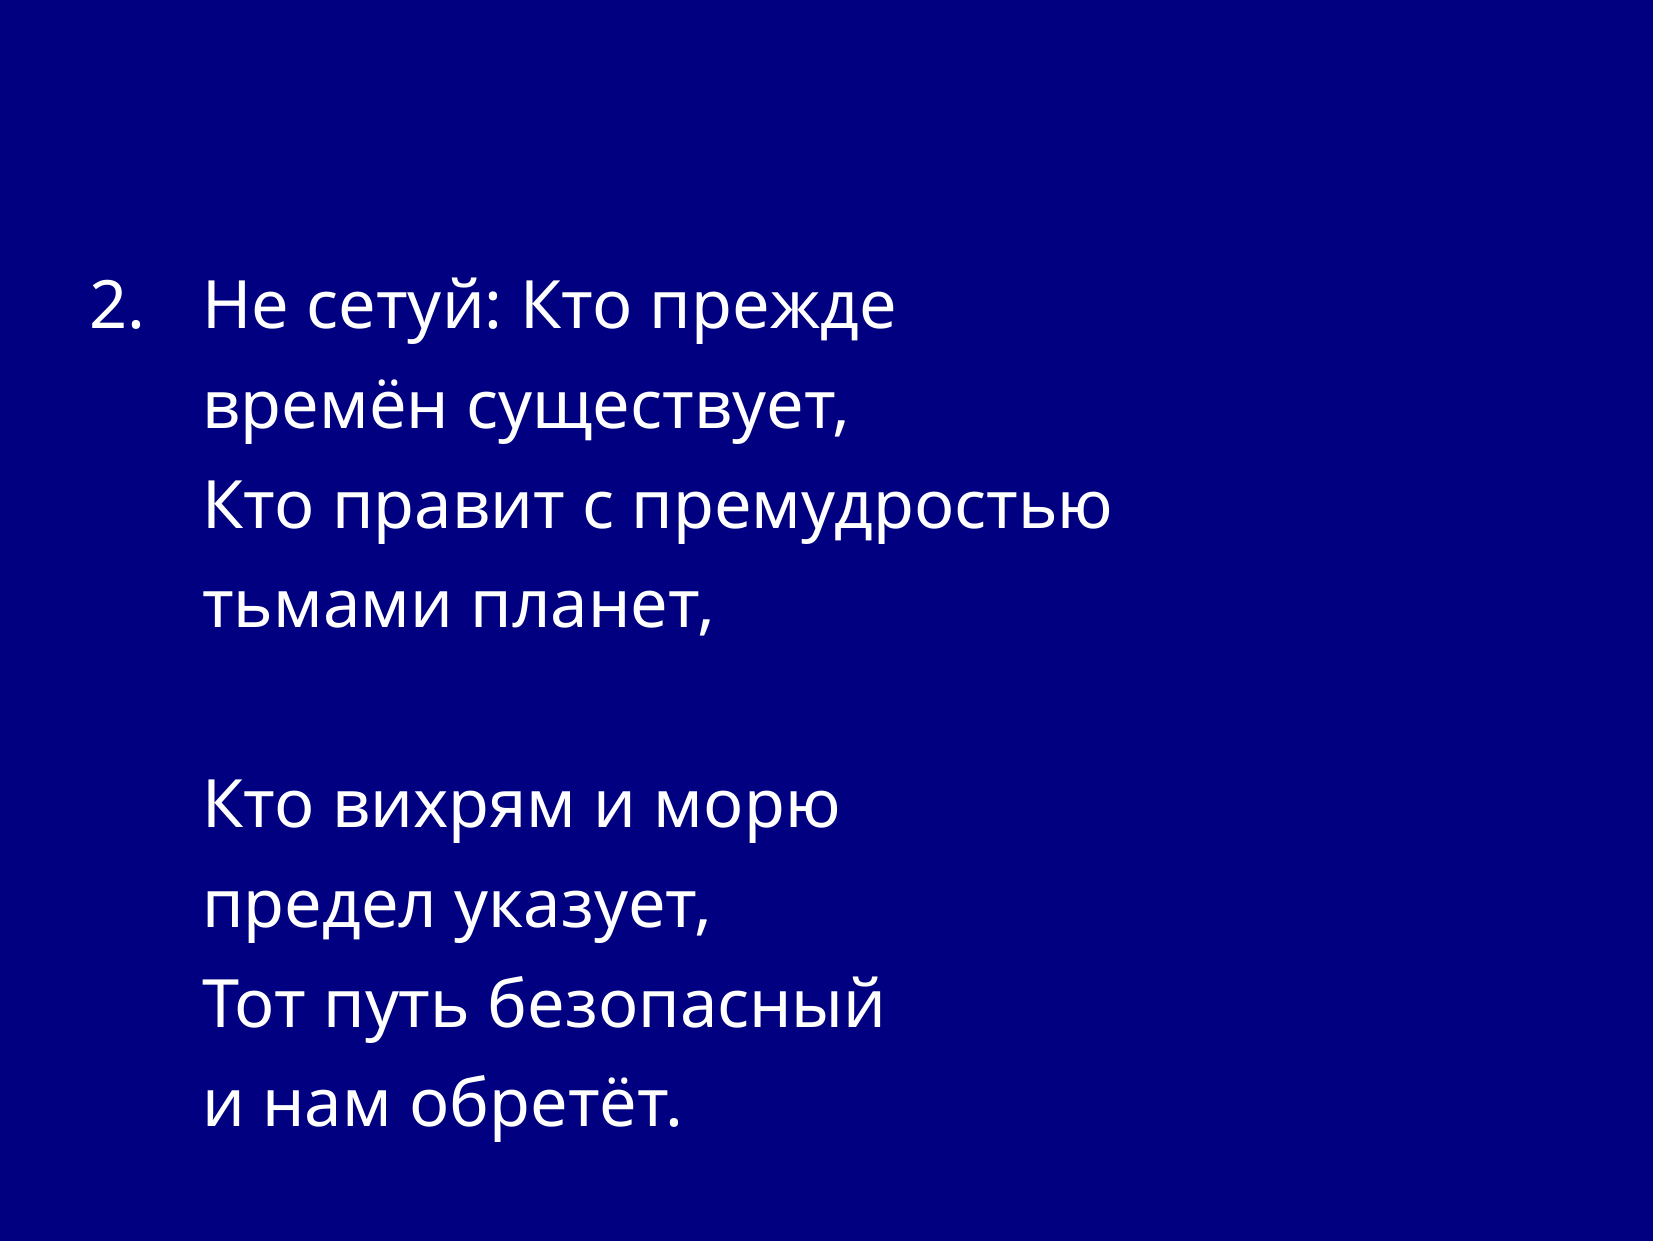

2.	Не сетуй: Кто прежде
	времён существует,
	Кто правит с премудростью
	тьмами планет,
	Кто вихрям и морю
	предел указует,
	Тот путь безопасный
	и нам обретёт.